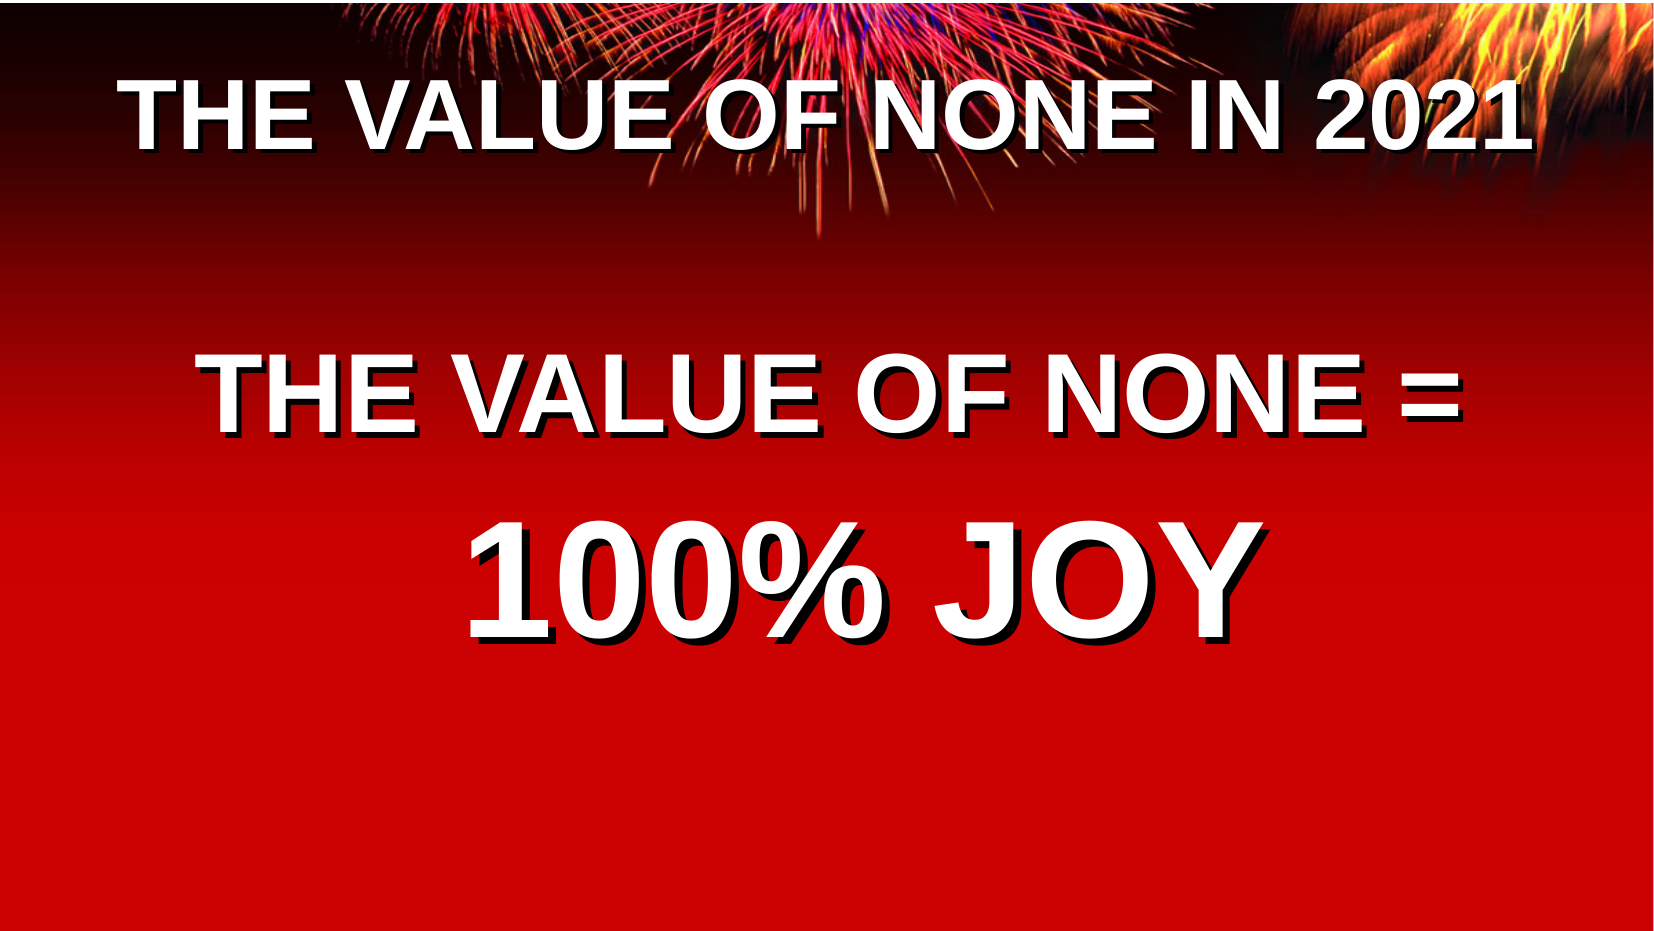

# THE VALUE OF NONE IN 2021
THE VALUE OF NONE =
100% JOY